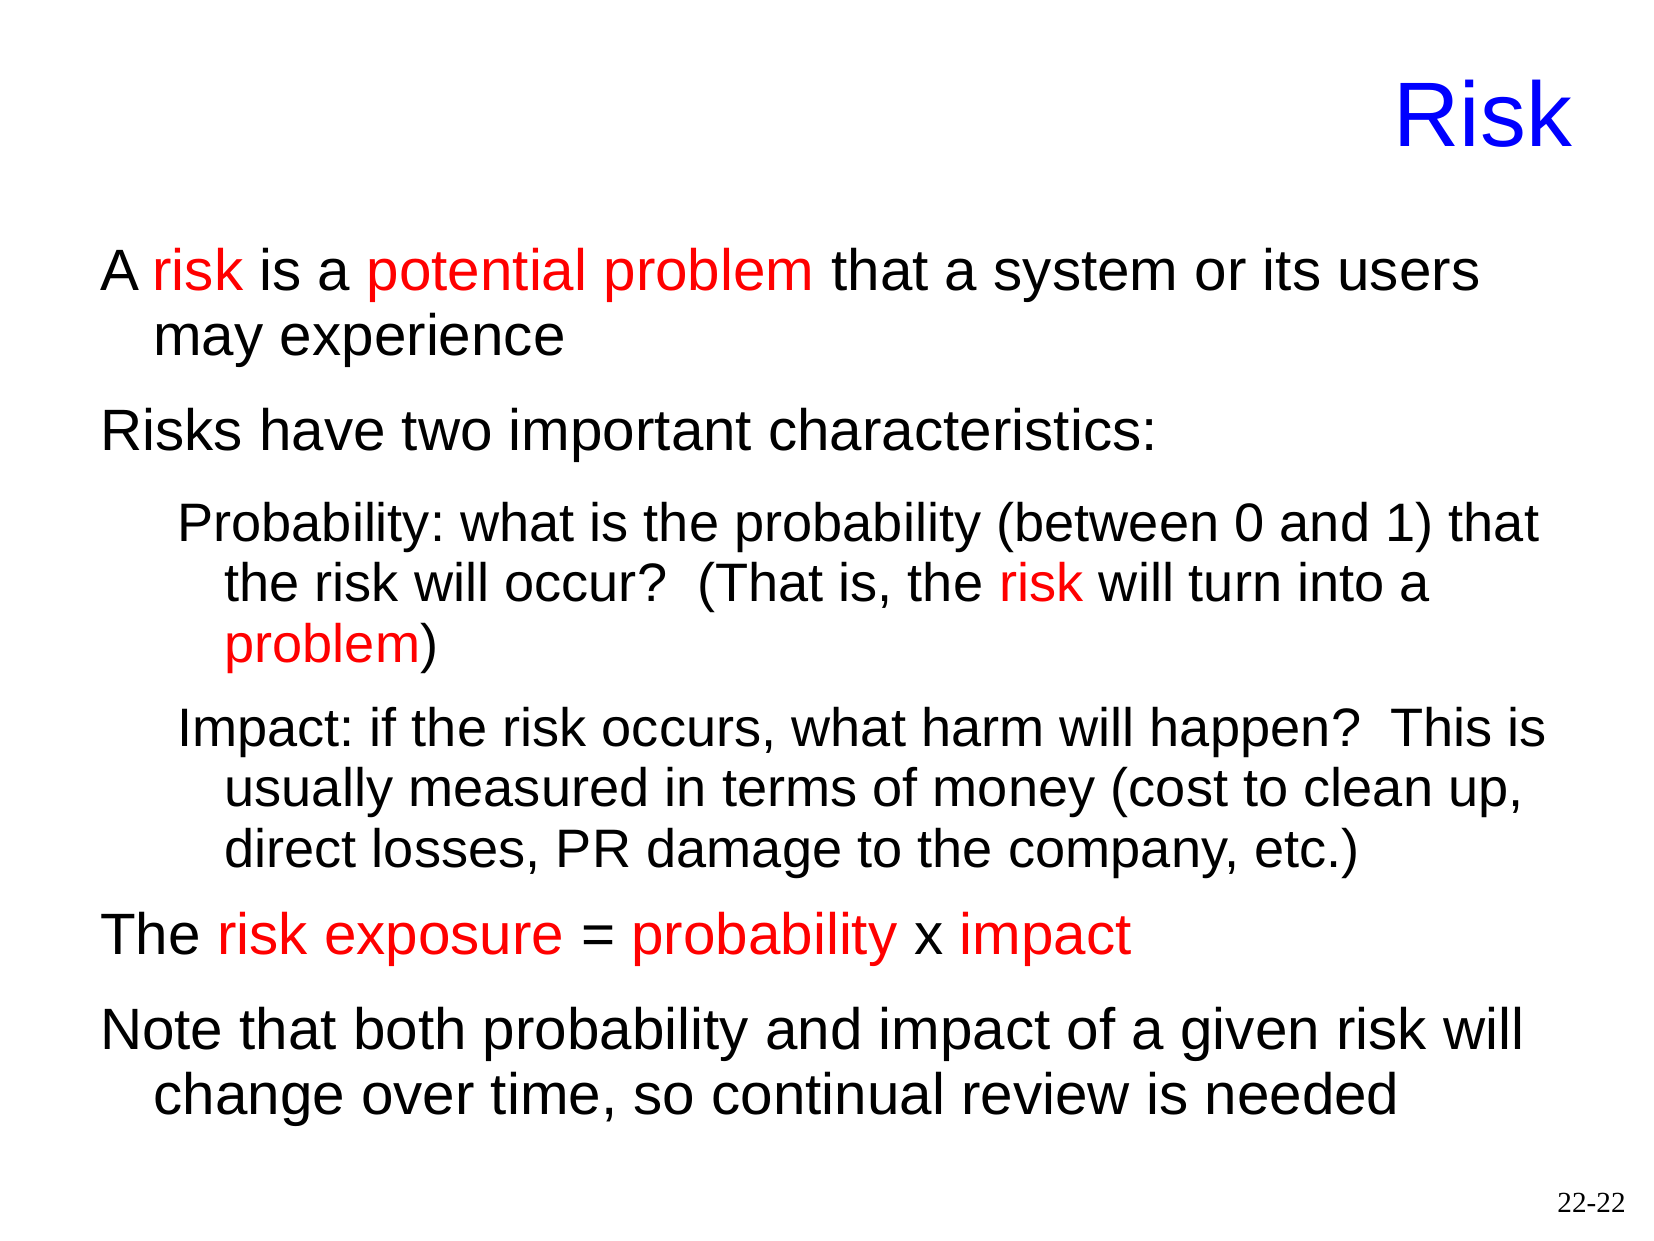

# Risk
A risk is a potential problem that a system or its users may experience
Risks have two important characteristics:
Probability: what is the probability (between 0 and 1) that the risk will occur? (That is, the risk will turn into a problem)
Impact: if the risk occurs, what harm will happen? This is usually measured in terms of money (cost to clean up, direct losses, PR damage to the company, etc.)
The risk exposure = probability x impact
Note that both probability and impact of a given risk will change over time, so continual review is needed